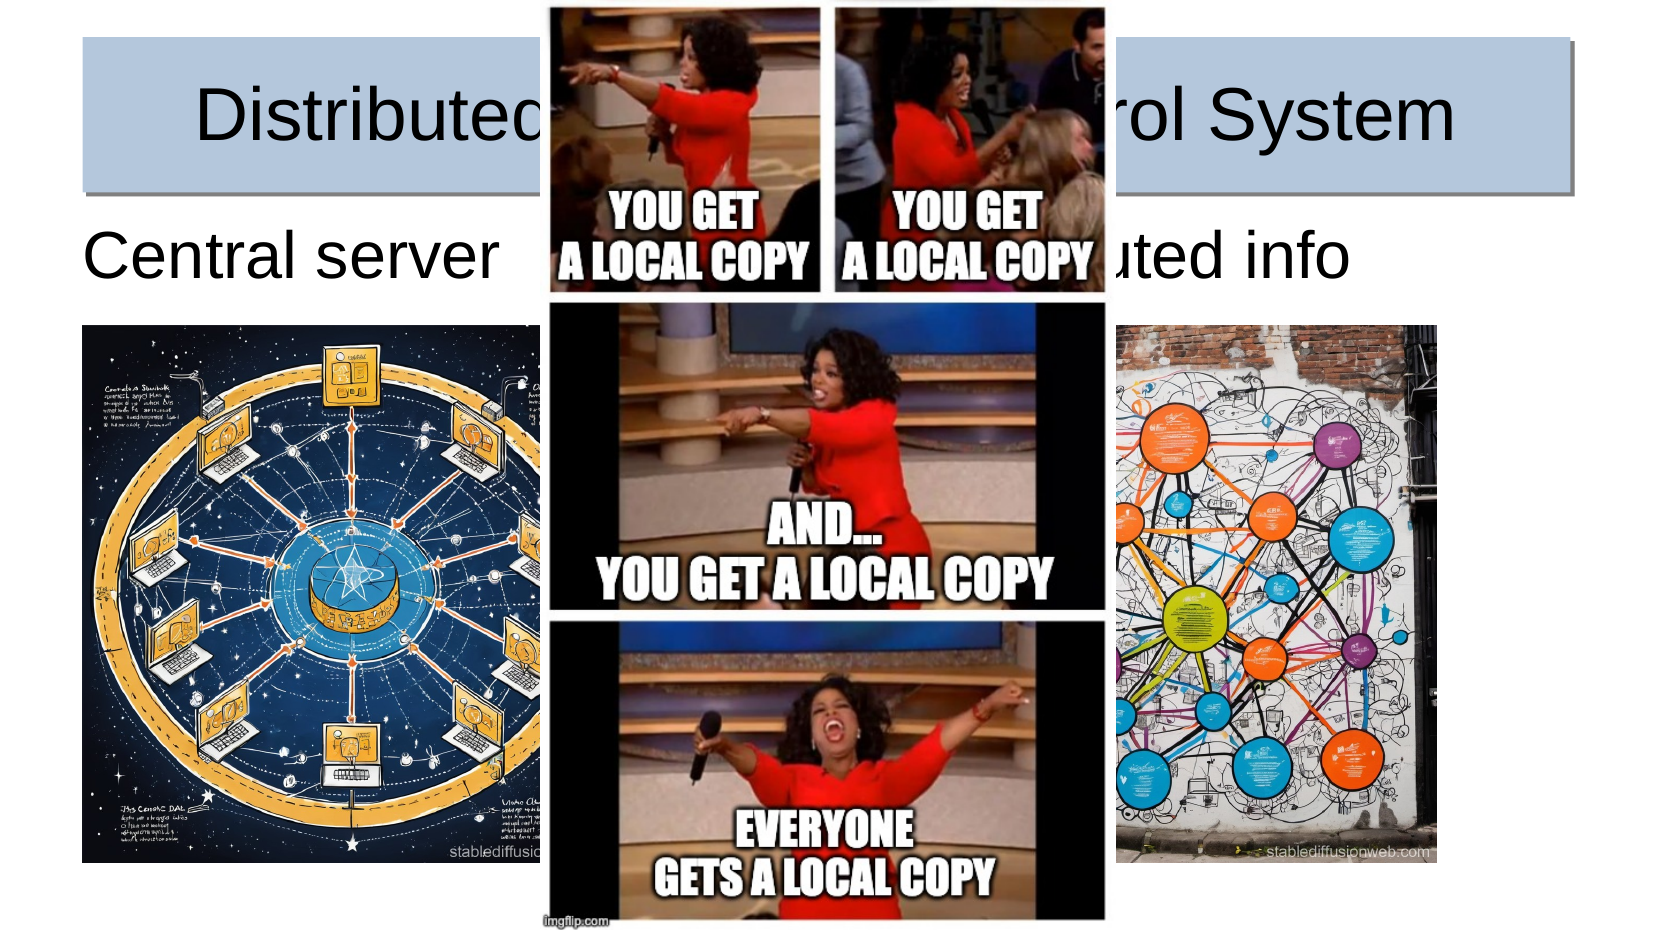

# Distributed Versioning Control System
Central server			<=> 		Distributed info